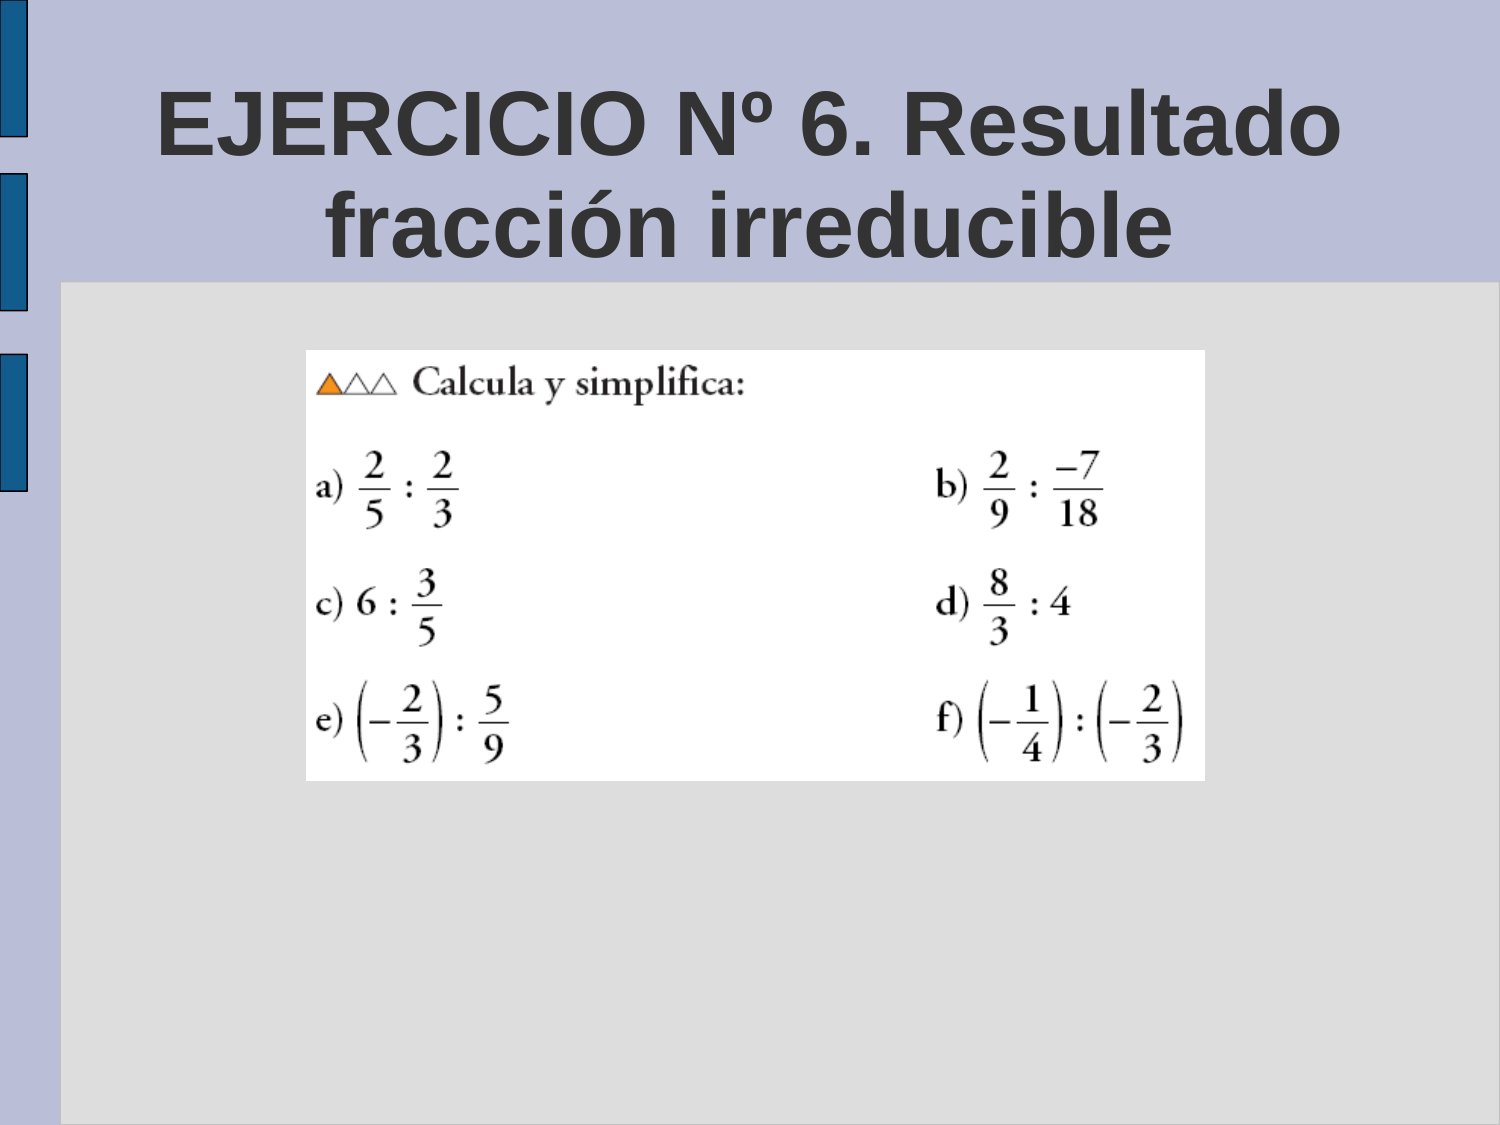

# EJERCICIO Nº 6. Resultado fracción irreducible